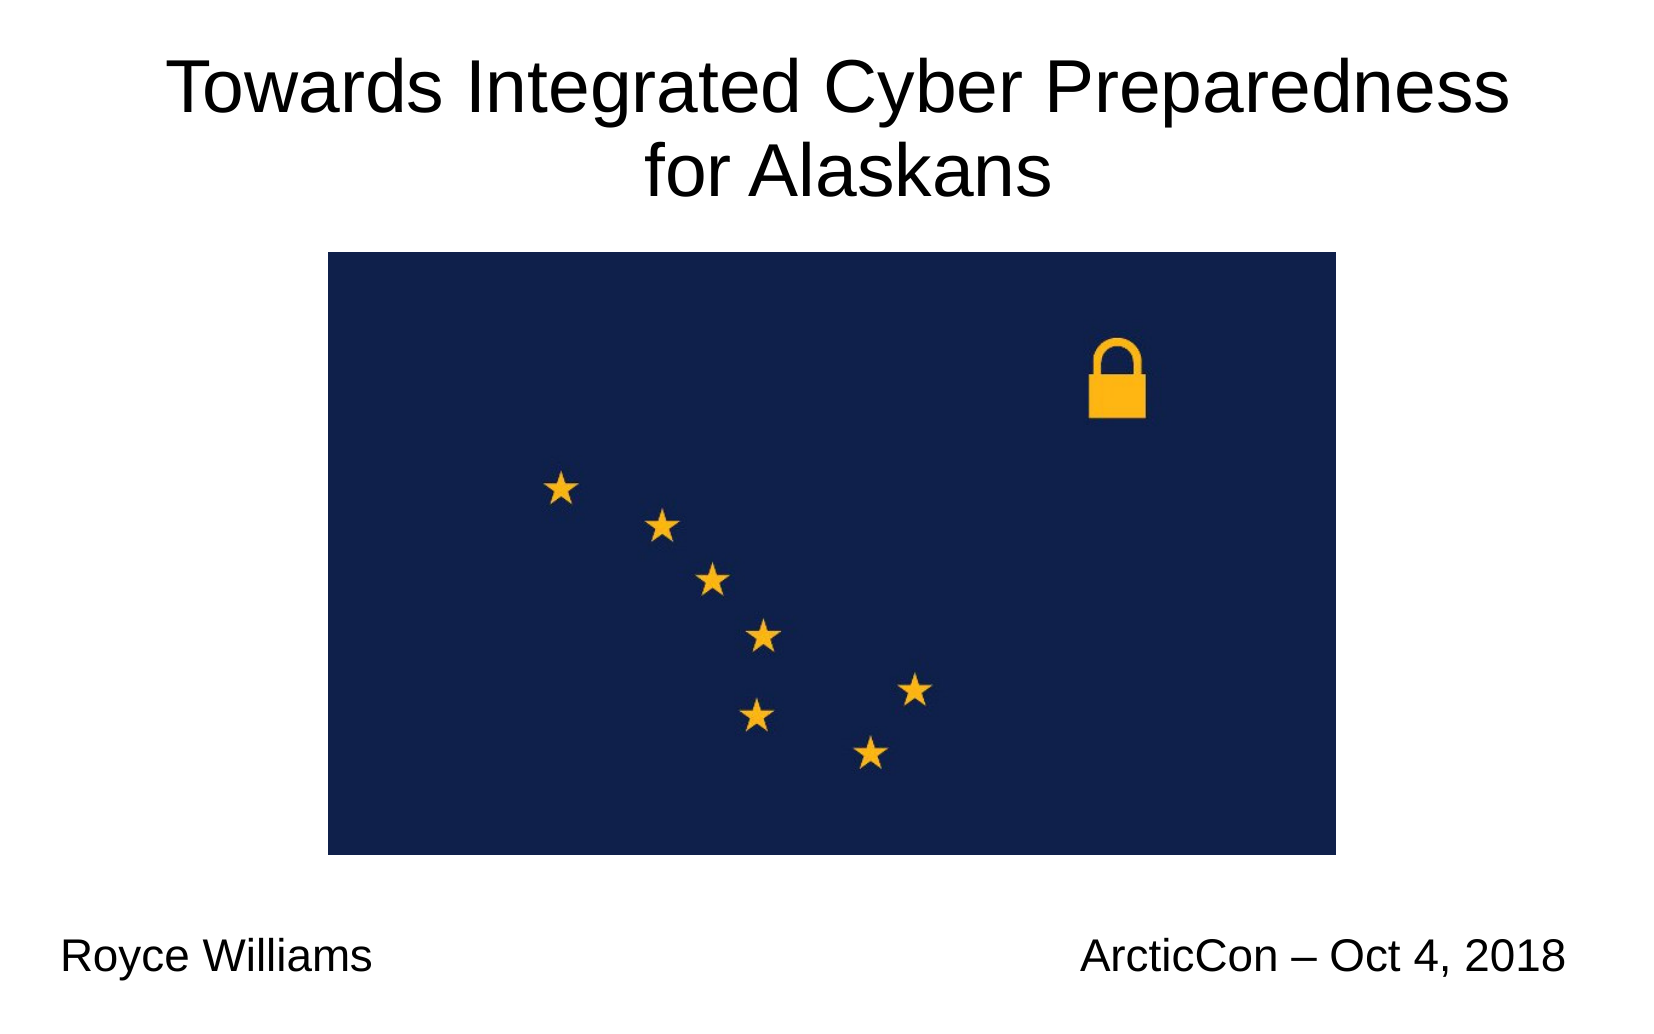

Towards Integrated Cyber Preparedness
for Alaskans
Royce Williams
ArcticCon – Oct 4, 2018